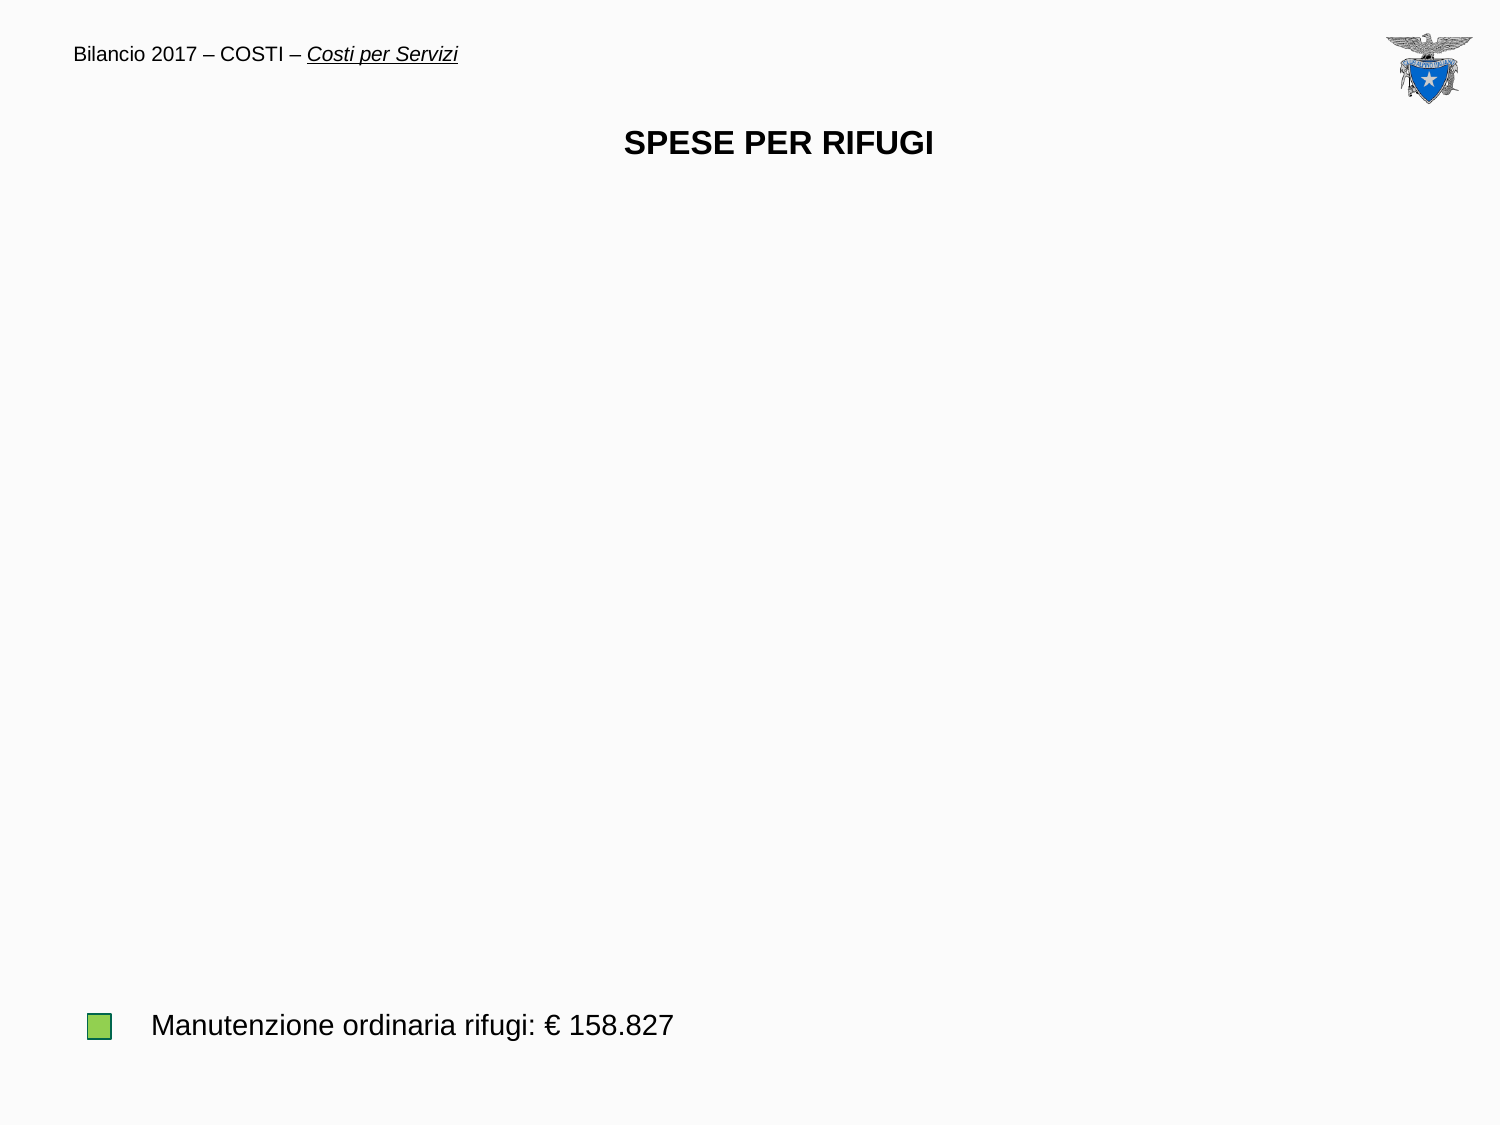

Bilancio 2017 – COSTI – Costi per Servizi
SPESE PER RIFUGI
Manutenzione ordinaria rifugi: € 158.827